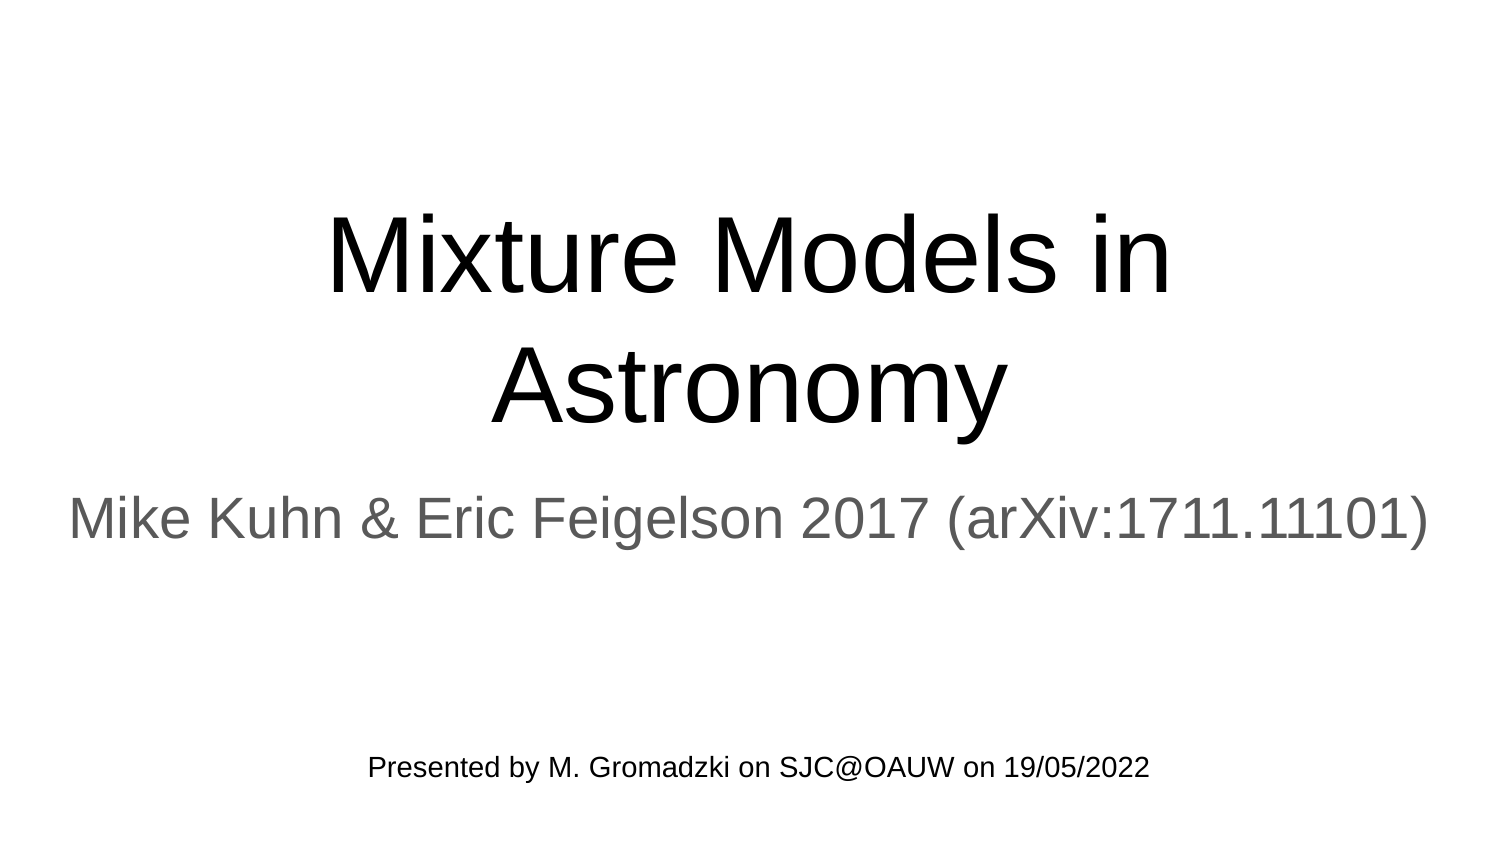

# Mixture Models in Astronomy
Mike Kuhn & Eric Feigelson 2017 (arXiv:1711.11101)
Presented by M. Gromadzki on SJC@OAUW on 19/05/2022